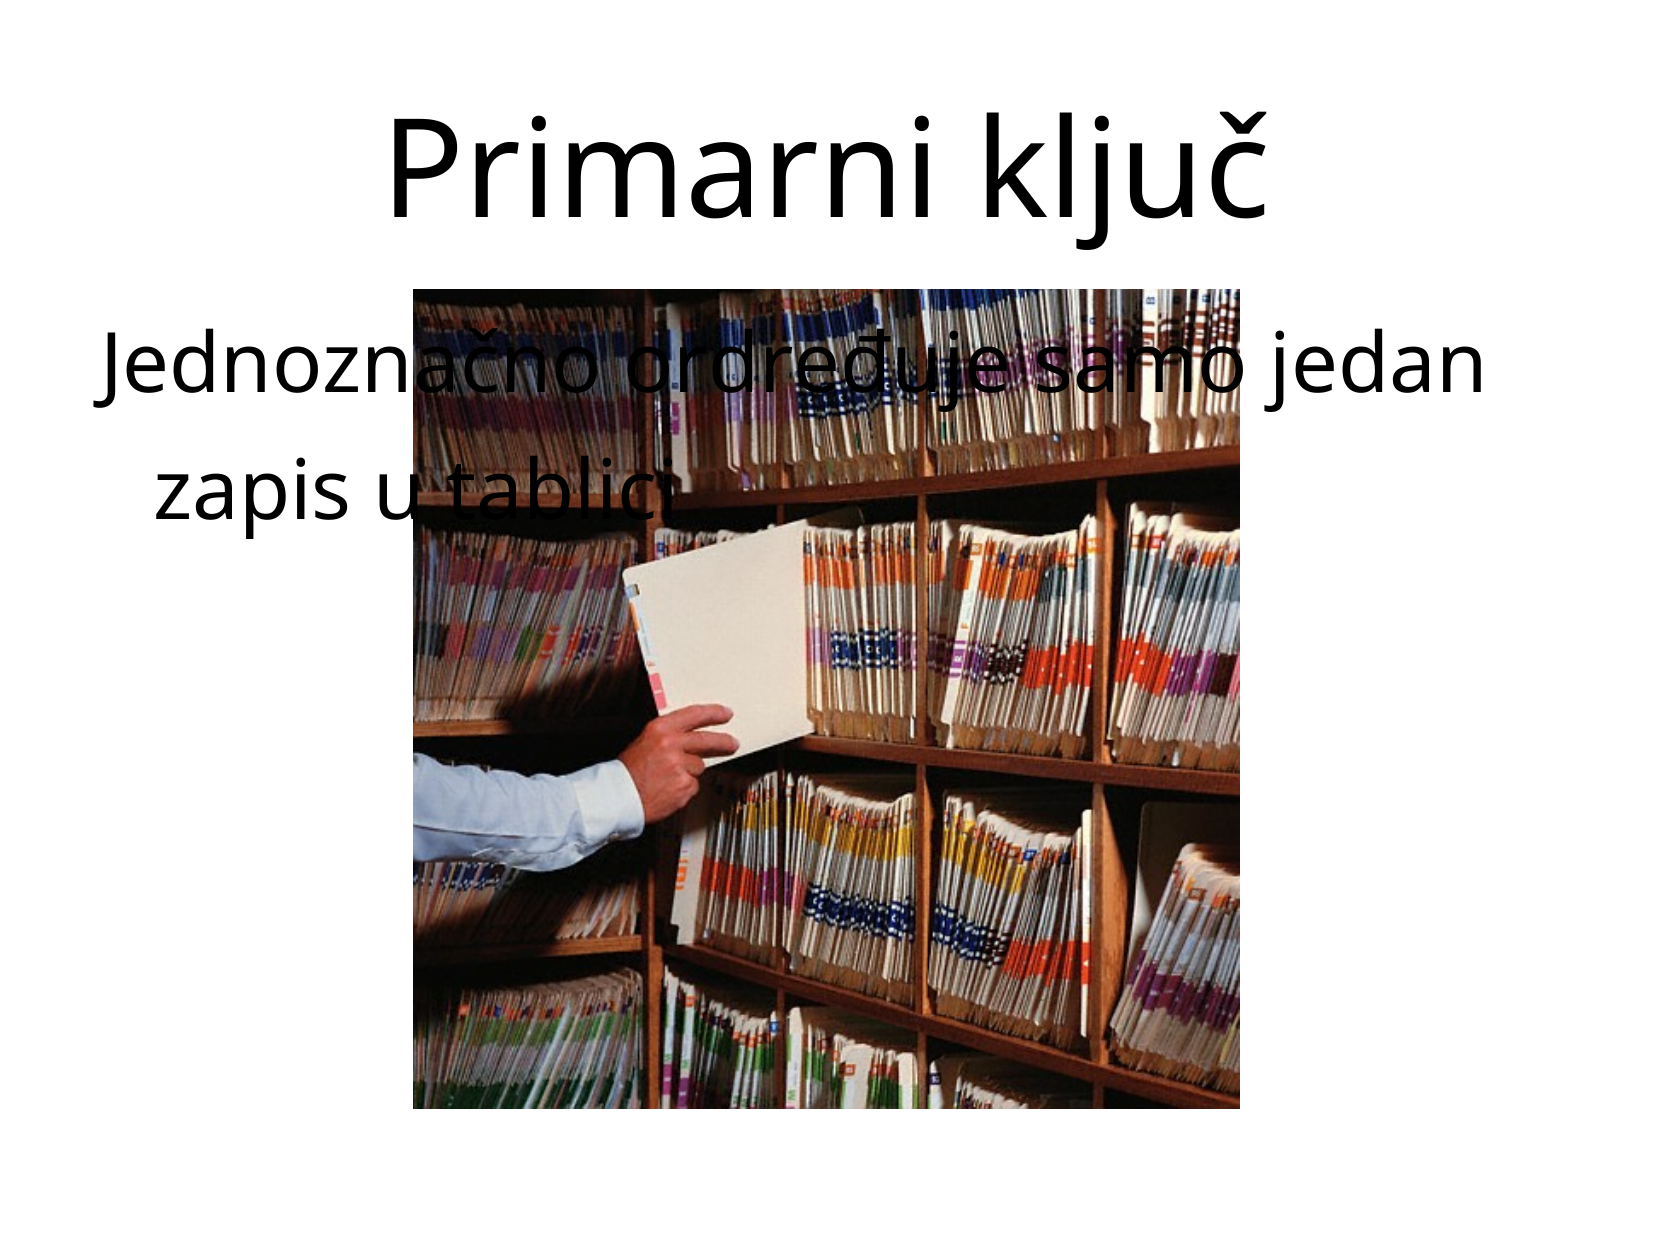

# Primarni ključ
Jednoznačno ordređuje samo jedan zapis u tablici